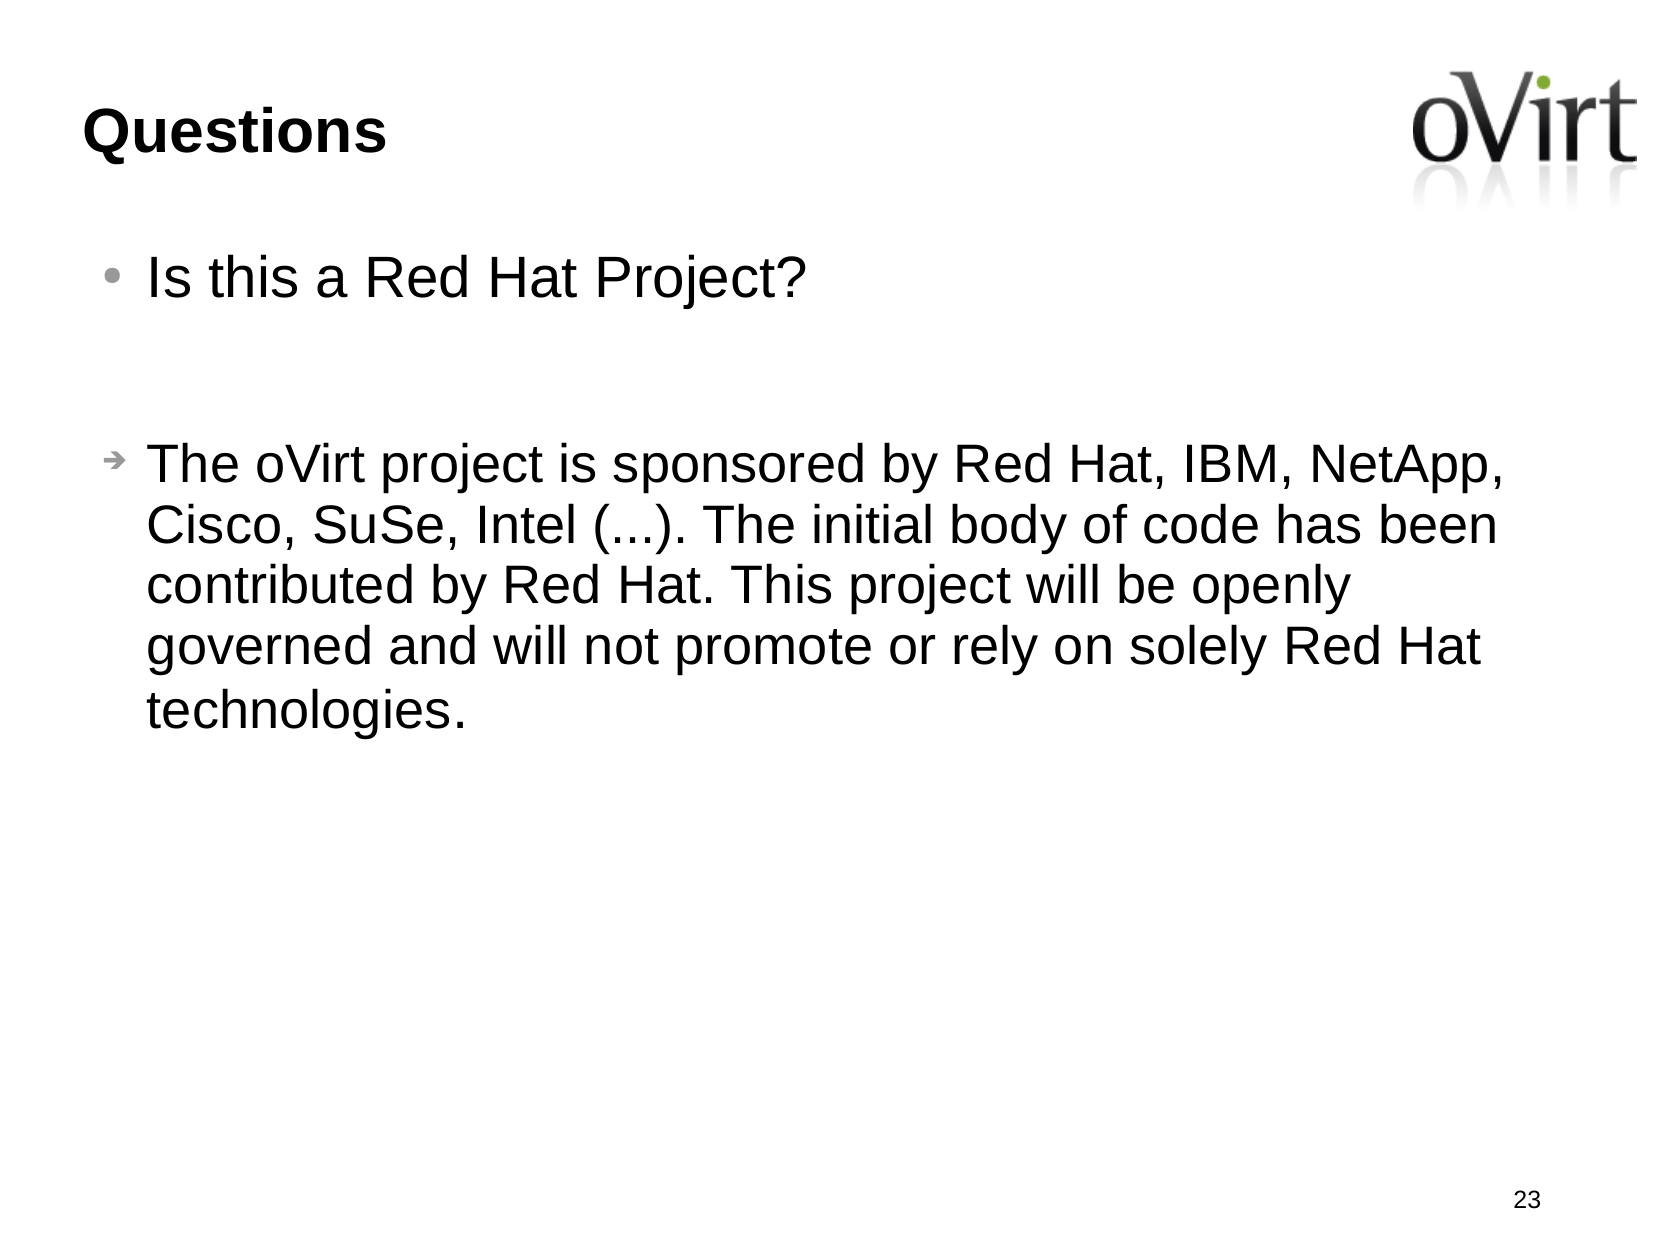

# Questions
Is this a Red Hat Project?
The oVirt project is sponsored by Red Hat, IBM, NetApp, Cisco, SuSe, Intel (...). The initial body of code has been contributed by Red Hat. This project will be openly governed and will not promote or rely on solely Red Hat technologies.